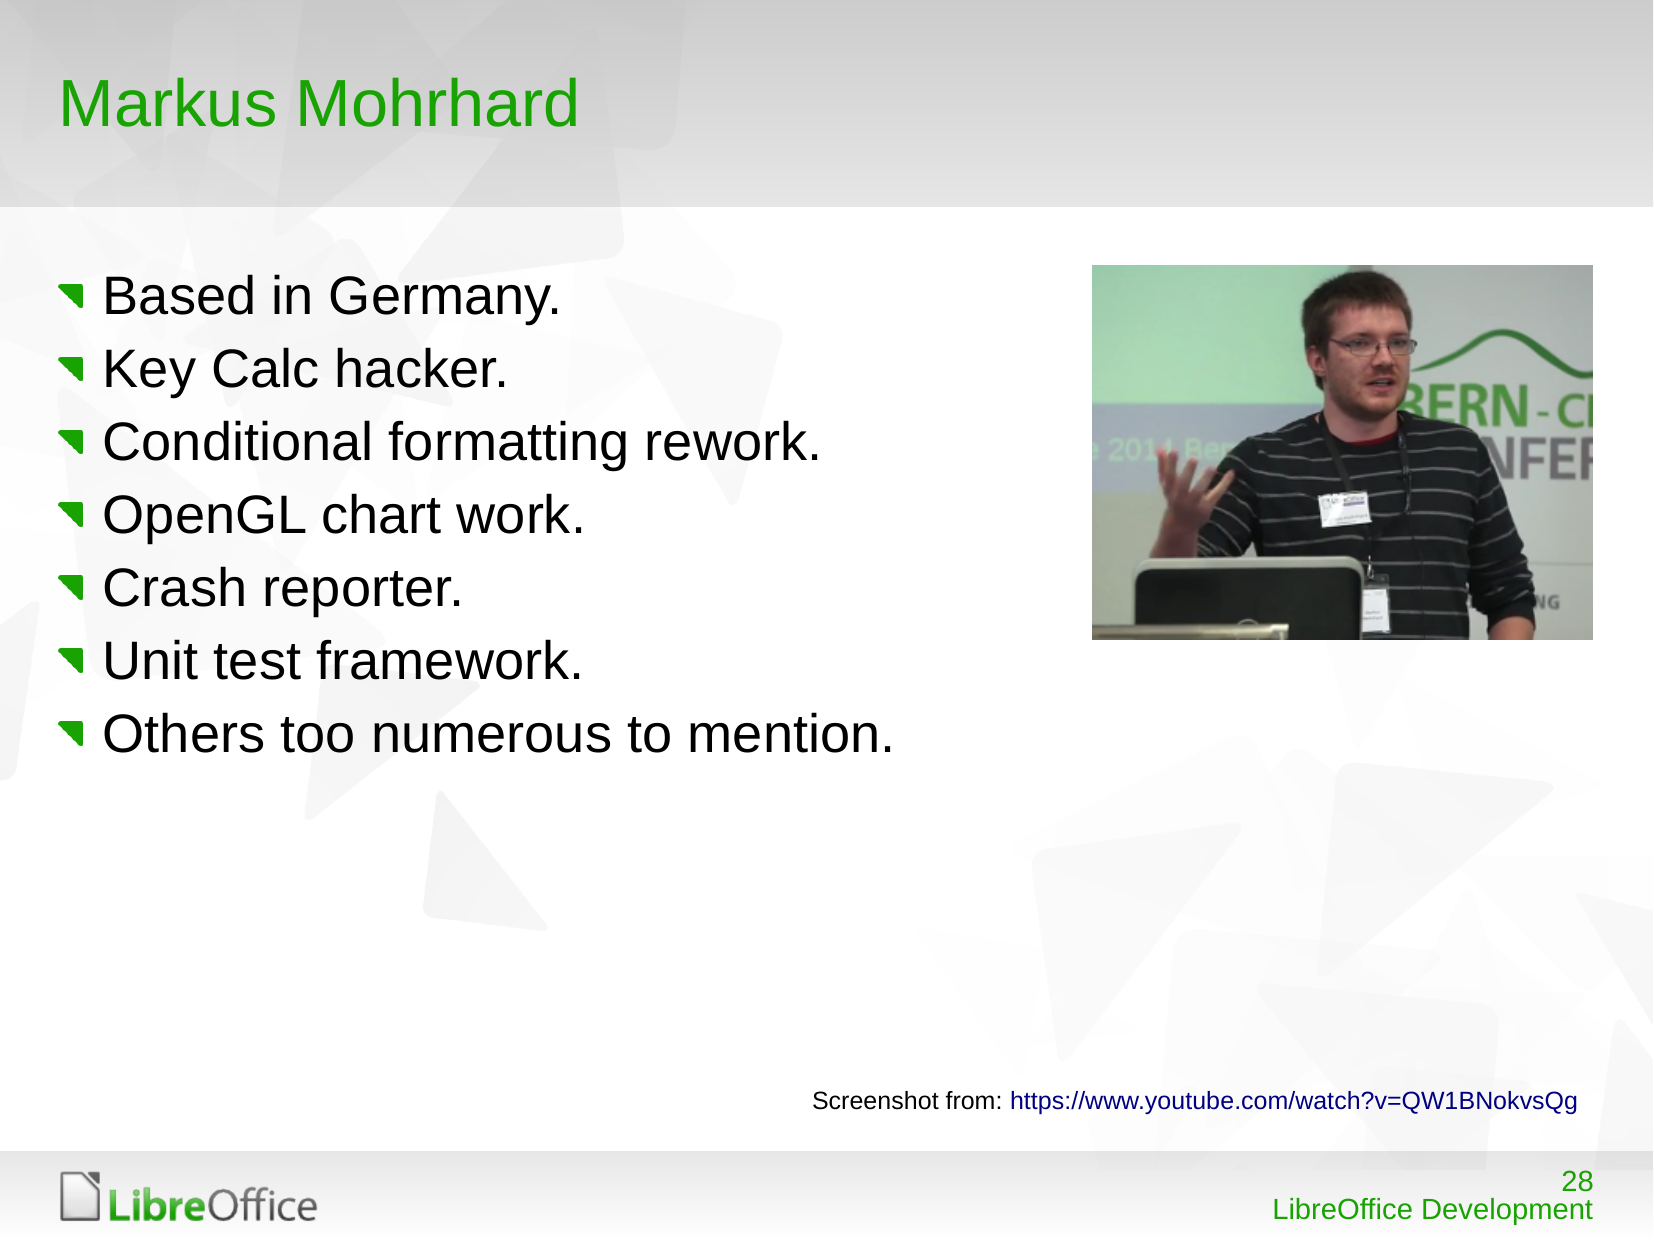

# Markus Mohrhard
Based in Germany.
Key Calc hacker.
Conditional formatting rework.
OpenGL chart work.
Crash reporter.
Unit test framework.
Others too numerous to mention.
Screenshot from: https://www.youtube.com/watch?v=QW1BNokvsQg
28
LibreOffice Development